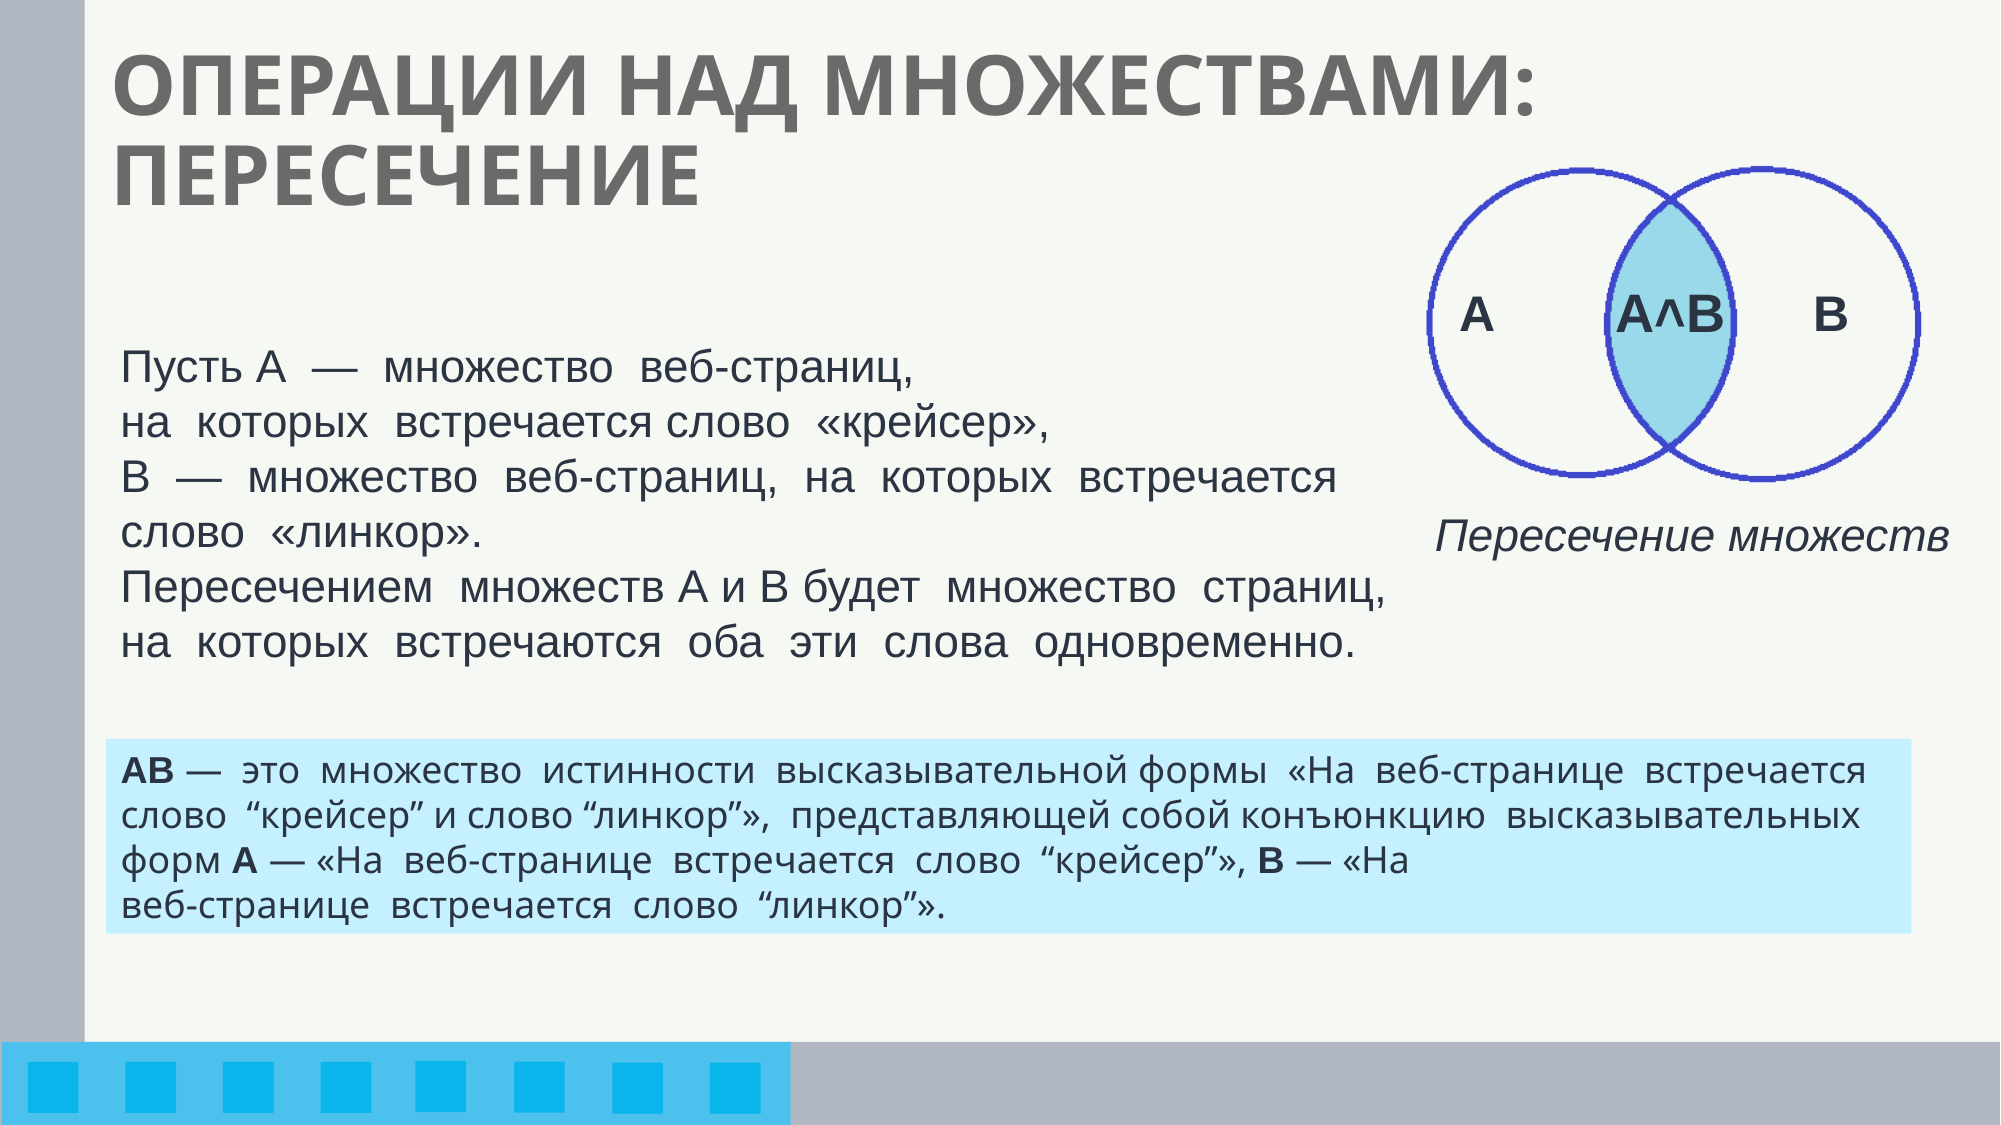

# ОПЕРАЦИИ НАД МНОЖЕСТВАМИ: ПЕРЕСЕЧЕНИЕ
А˄В
A
B
Пусть А — множество веб-­страниц,
на которых встречается слово «крейсер»,
В — множество веб­-страниц, на которых встре­чается слово «линкор».
Пересечением множеств А и В будет множество страниц,
на которых встречаются оба эти слова одновременно.
Пересечение множеств
АВ — это множество истинности высказывательной формы «На веб-странице встречается слово “крейсер” и слово “линкор”», представляющей собой конъюнкцию высказывательных форм А — «На веб-странице встречается слово “крейсер”», В — «На
веб-странице встречается слово “линкор”».